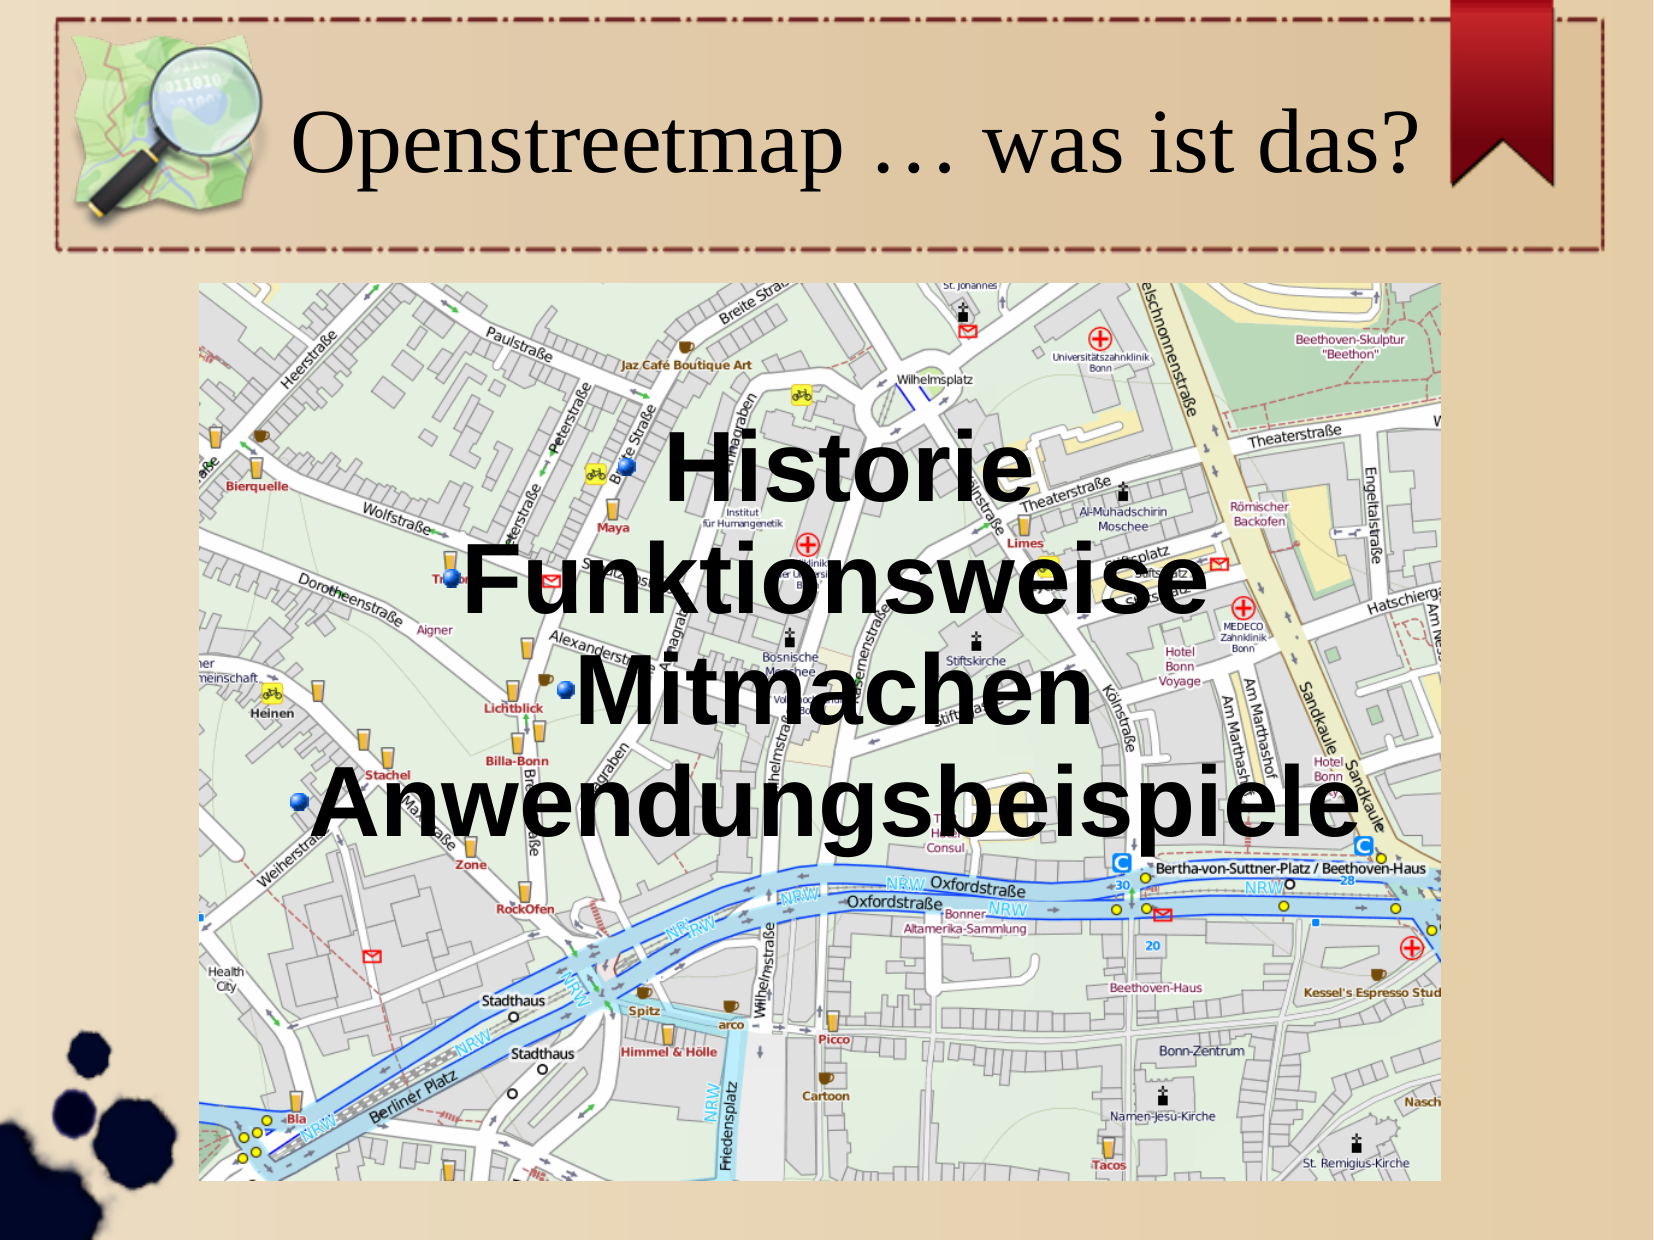

# Openstreetmap … was ist das?
 Historie
Funktionsweise
Mitmachen
Anwendungsbeispiele